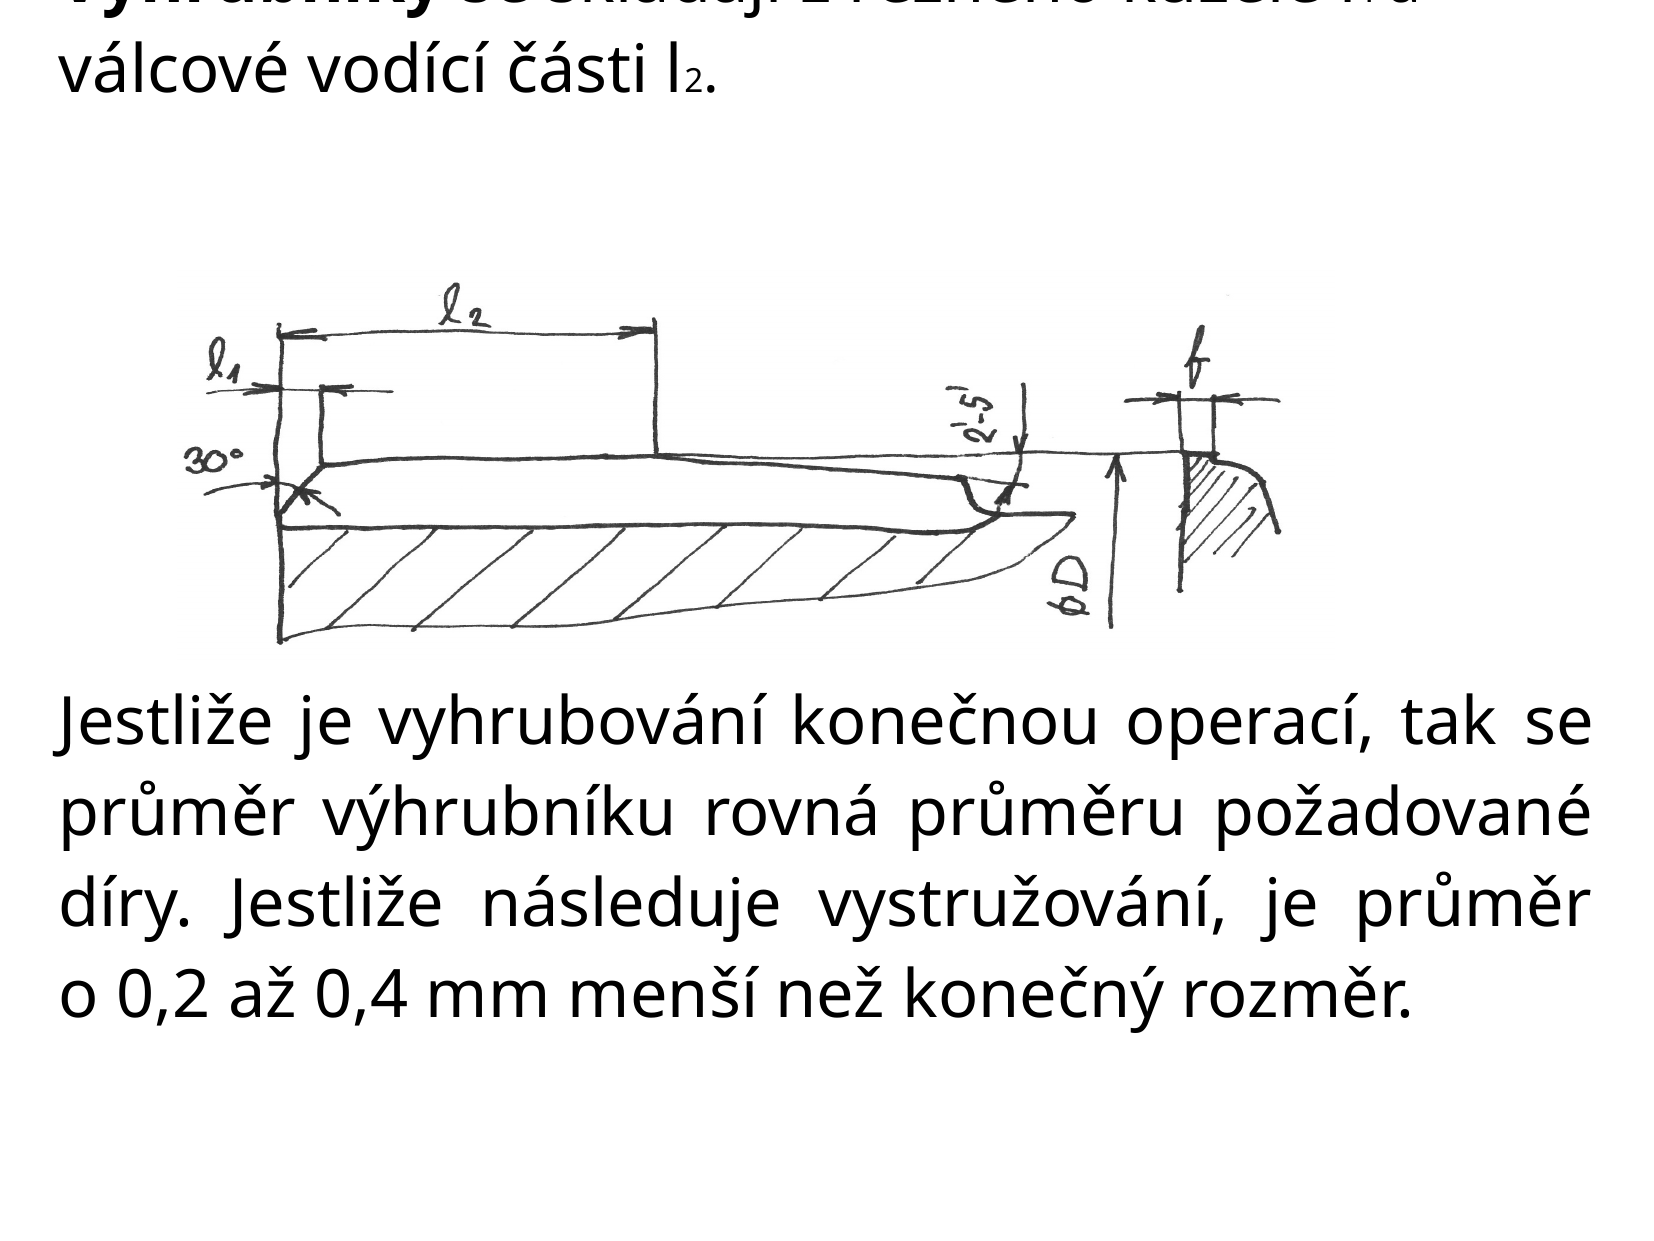

# Výhrubníky se skládají z řezného kužele l1 a
válcové vodící části l2.
Jestliže je vyhrubování konečnou operací, tak se průměr výhrubníku rovná průměru požadované díry. Jestliže následuje vystružování, je průměr
o 0,2 až 0,4 mm menší než konečný rozměr.